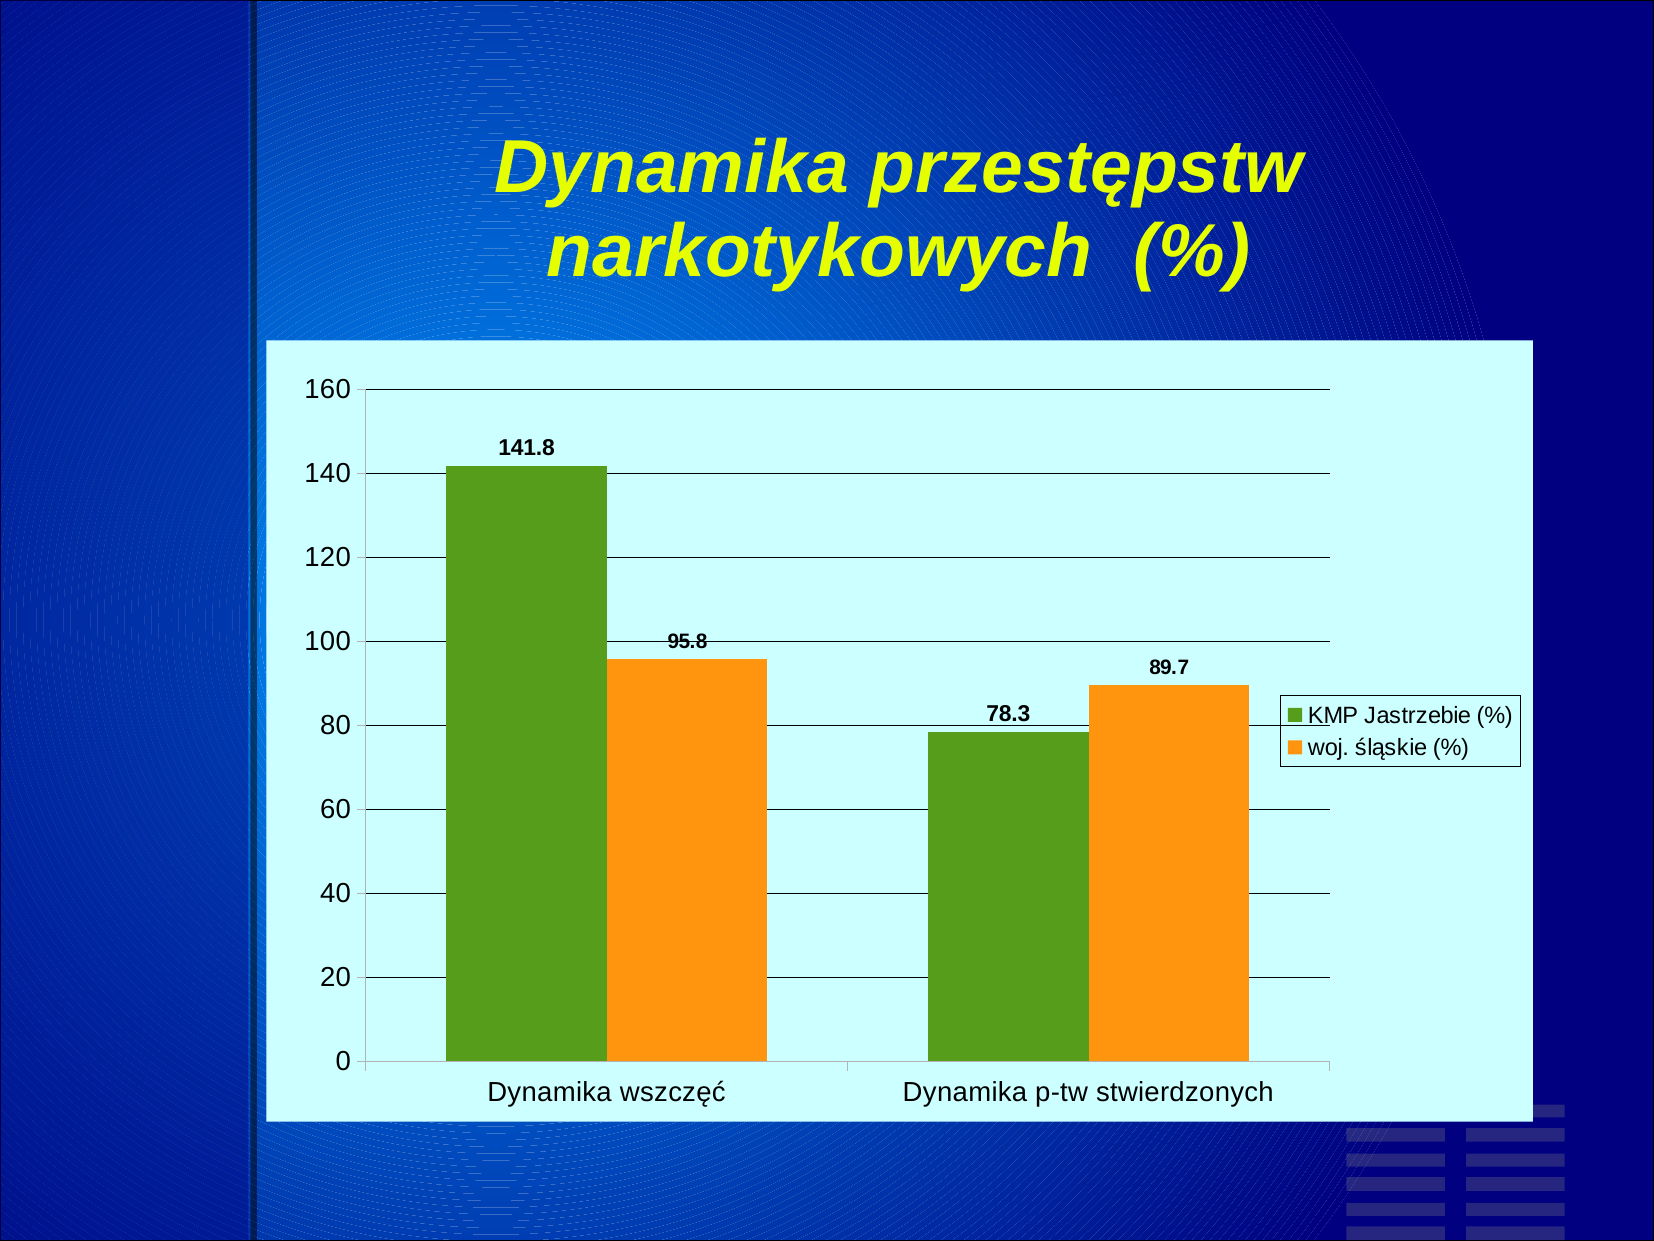

# Dynamika przestępstw narkotykowych (%)
### Chart
| Category | KMP Jastrzebie (%) | woj. śląskie (%) |
|---|---|---|
| Dynamika wszczęć | 141.8 | 95.8 |
| Dynamika p-tw stwierdzonych | 78.3 | 89.7 |